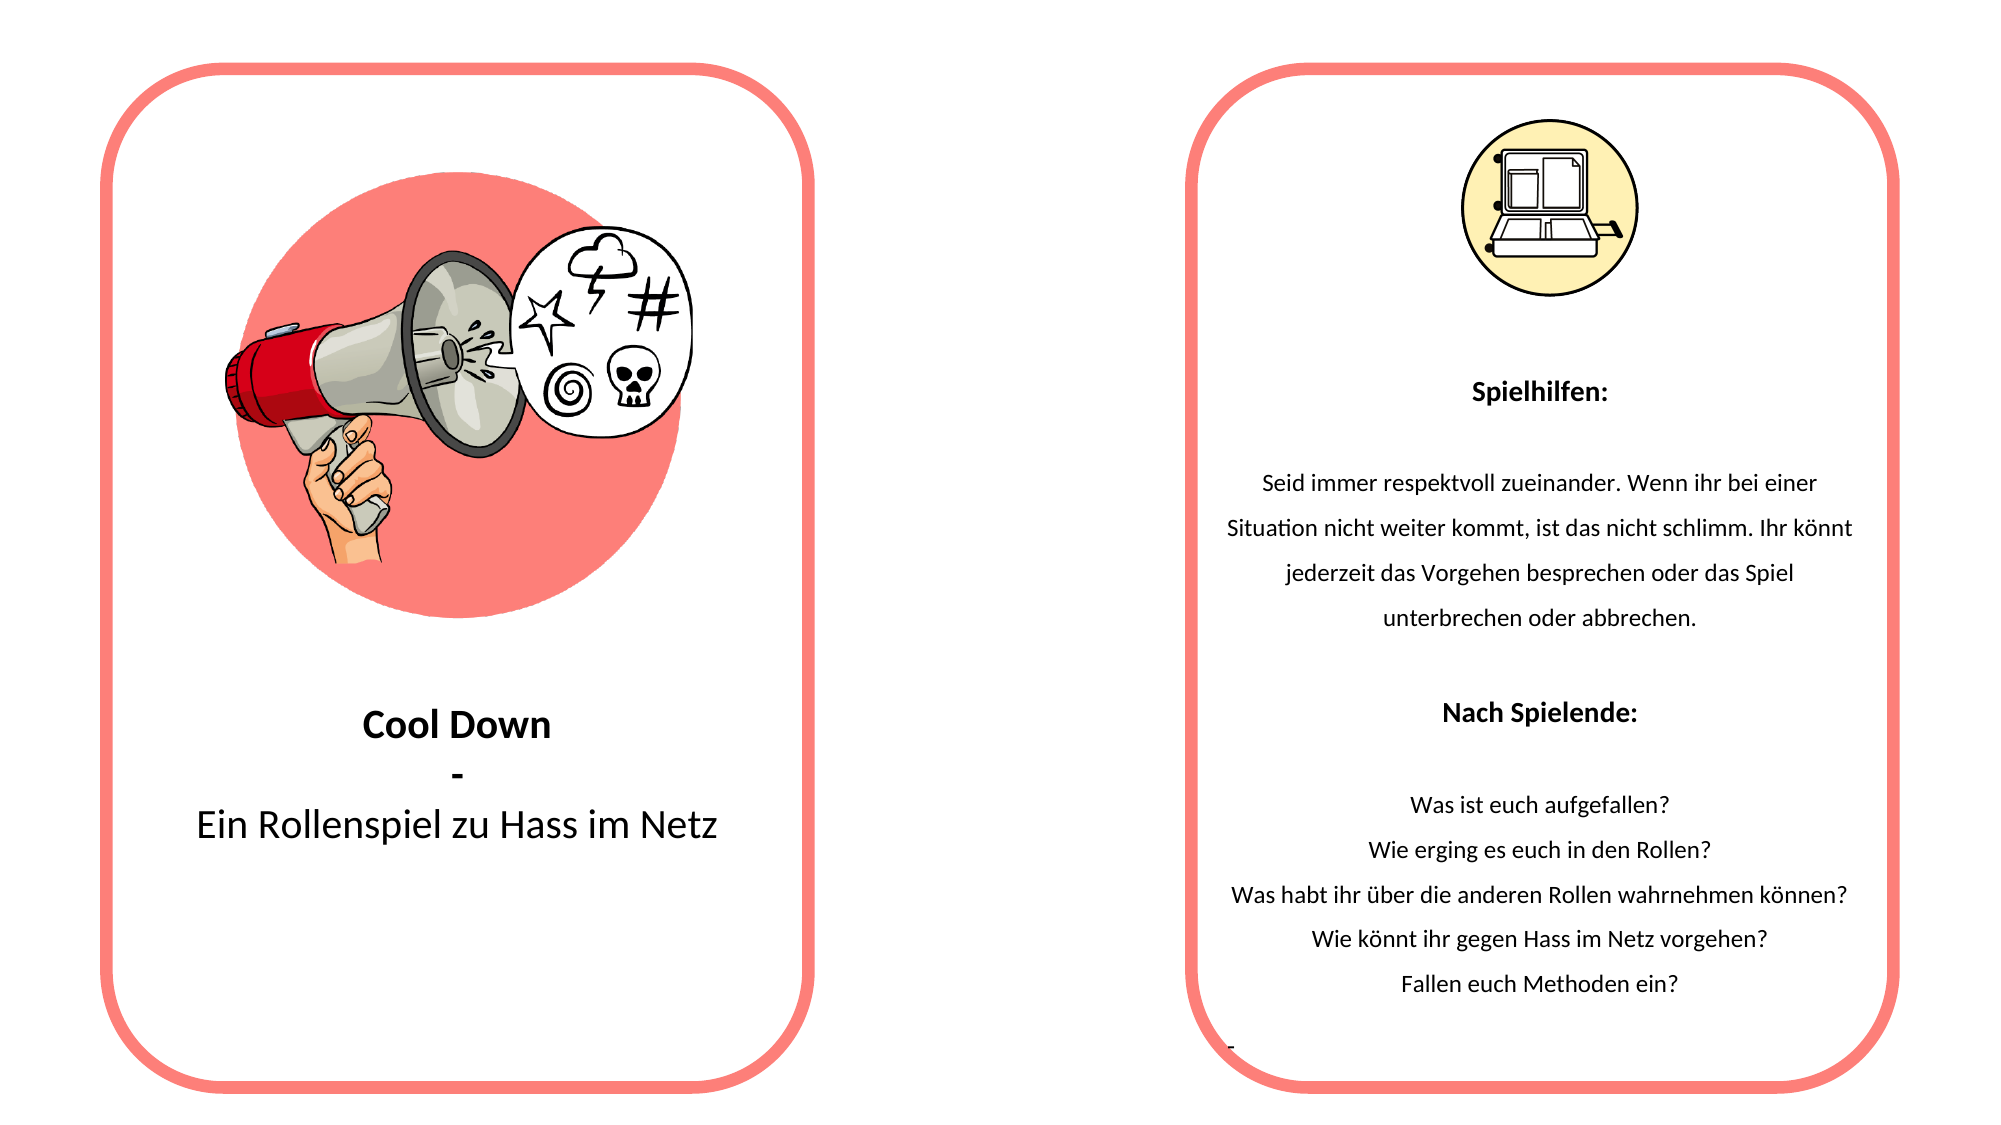

Spielhilfen:
Seid immer respektvoll zueinander. Wenn ihr bei einer Situation nicht weiter kommt, ist das nicht schlimm. Ihr könnt jederzeit das Vorgehen besprechen oder das Spiel unterbrechen oder abbrechen.
Nach Spielende:
Was ist euch aufgefallen?
 Wie erging es euch in den Rollen?
Was habt ihr über die anderen Rollen wahrnehmen können?
Wie könnt ihr gegen Hass im Netz vorgehen?
Fallen euch Methoden ein?
Cool Down
 -
Ein Rollenspiel zu Hass im Netz